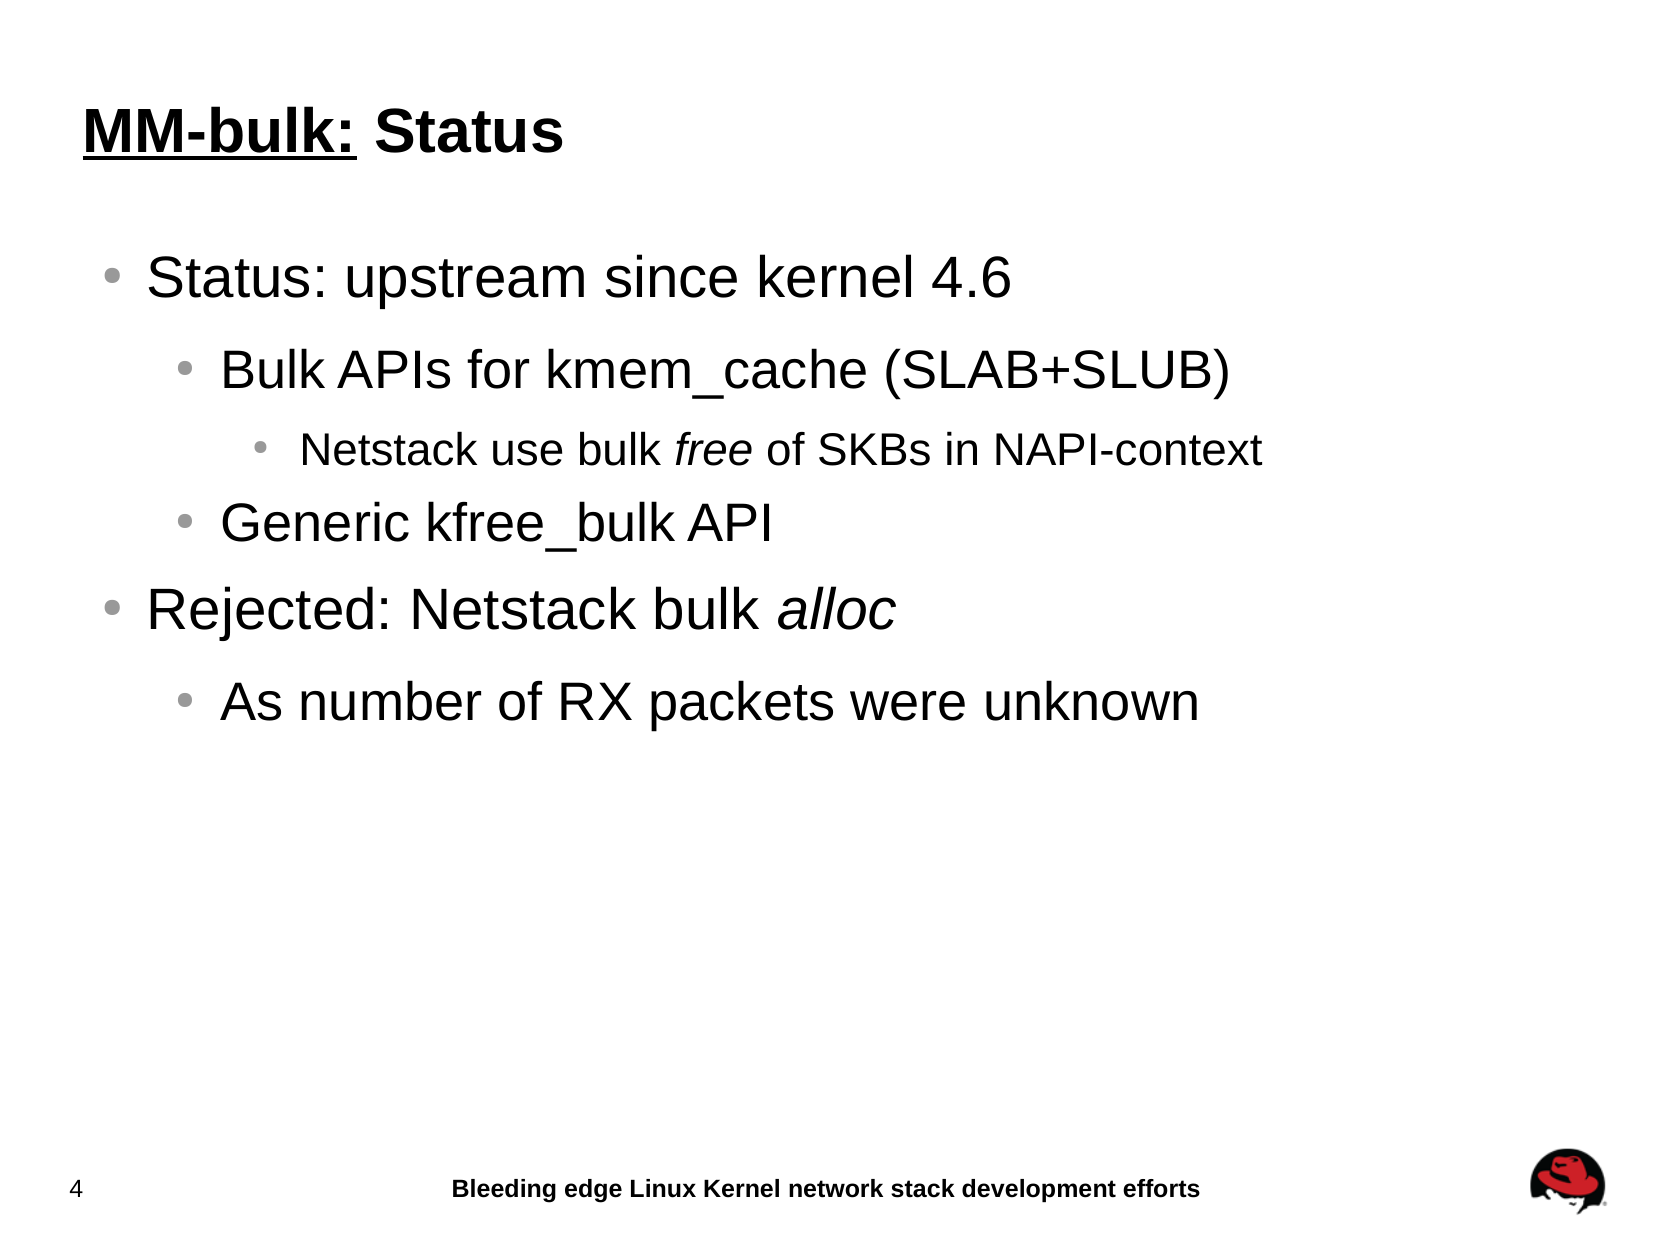

# MM-bulk: Status
Status: upstream since kernel 4.6
Bulk APIs for kmem_cache (SLAB+SLUB)
Netstack use bulk free of SKBs in NAPI-context
Generic kfree_bulk API
Rejected: Netstack bulk alloc
As number of RX packets were unknown